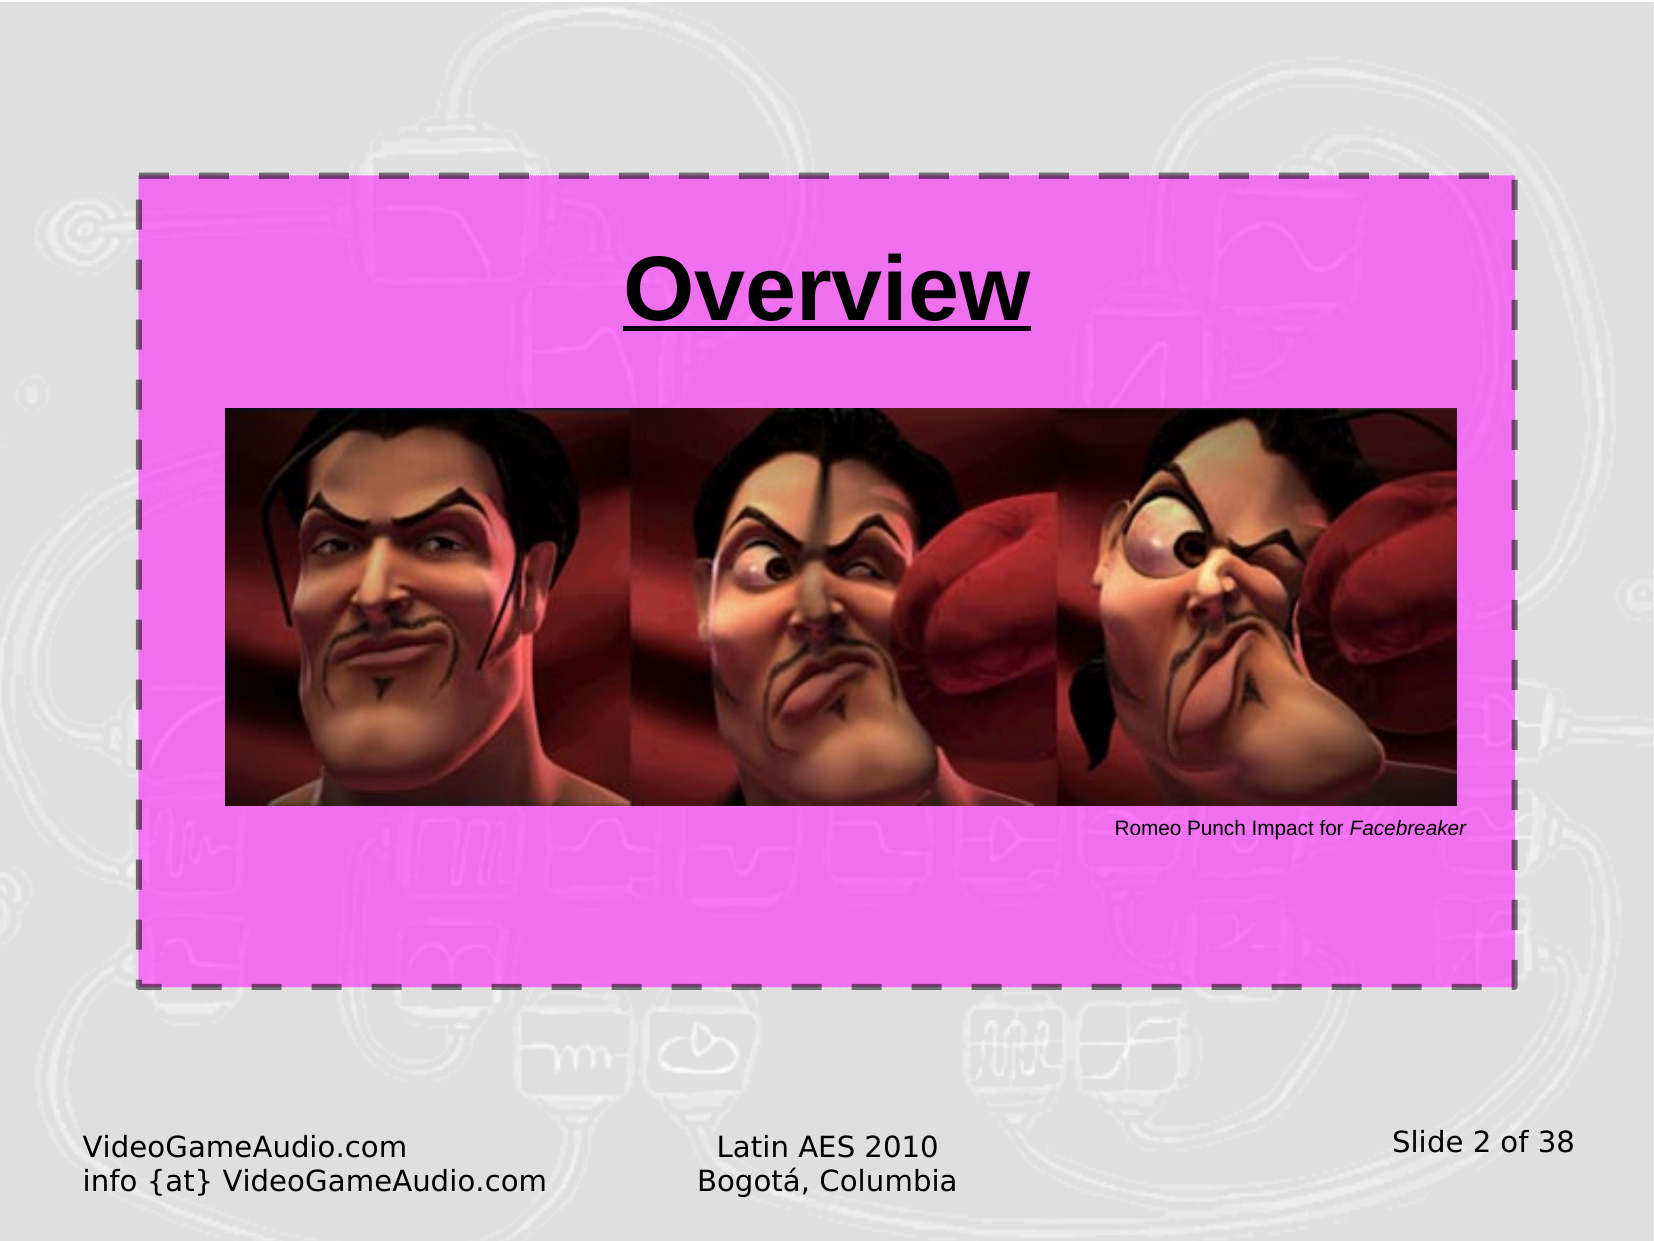

# Overview
												Romeo Punch Impact for Facebreaker
2